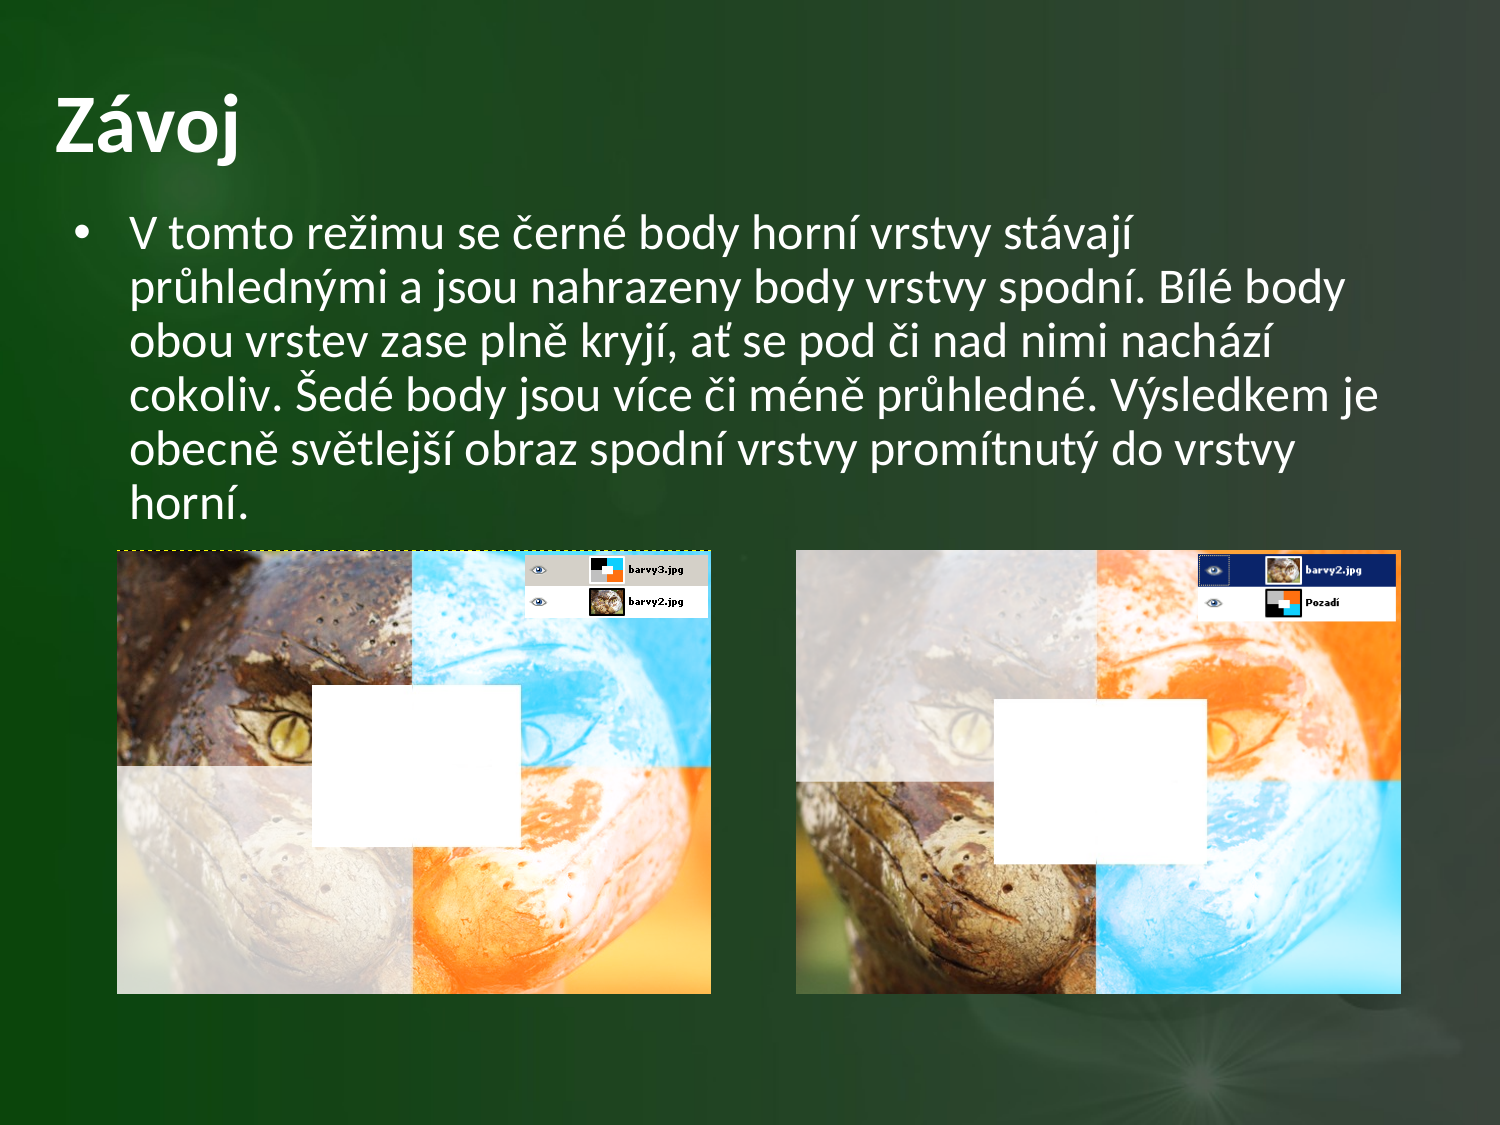

Závoj
V tomto režimu se černé body horní vrstvy stávají průhlednými a jsou nahrazeny body vrstvy spodní. Bílé body obou vrstev zase plně kryjí, ať se pod či nad nimi nachází cokoliv. Šedé body jsou více či méně průhledné. Výsledkem je obecně světlejší obraz spodní vrstvy promítnutý do vrstvy horní.